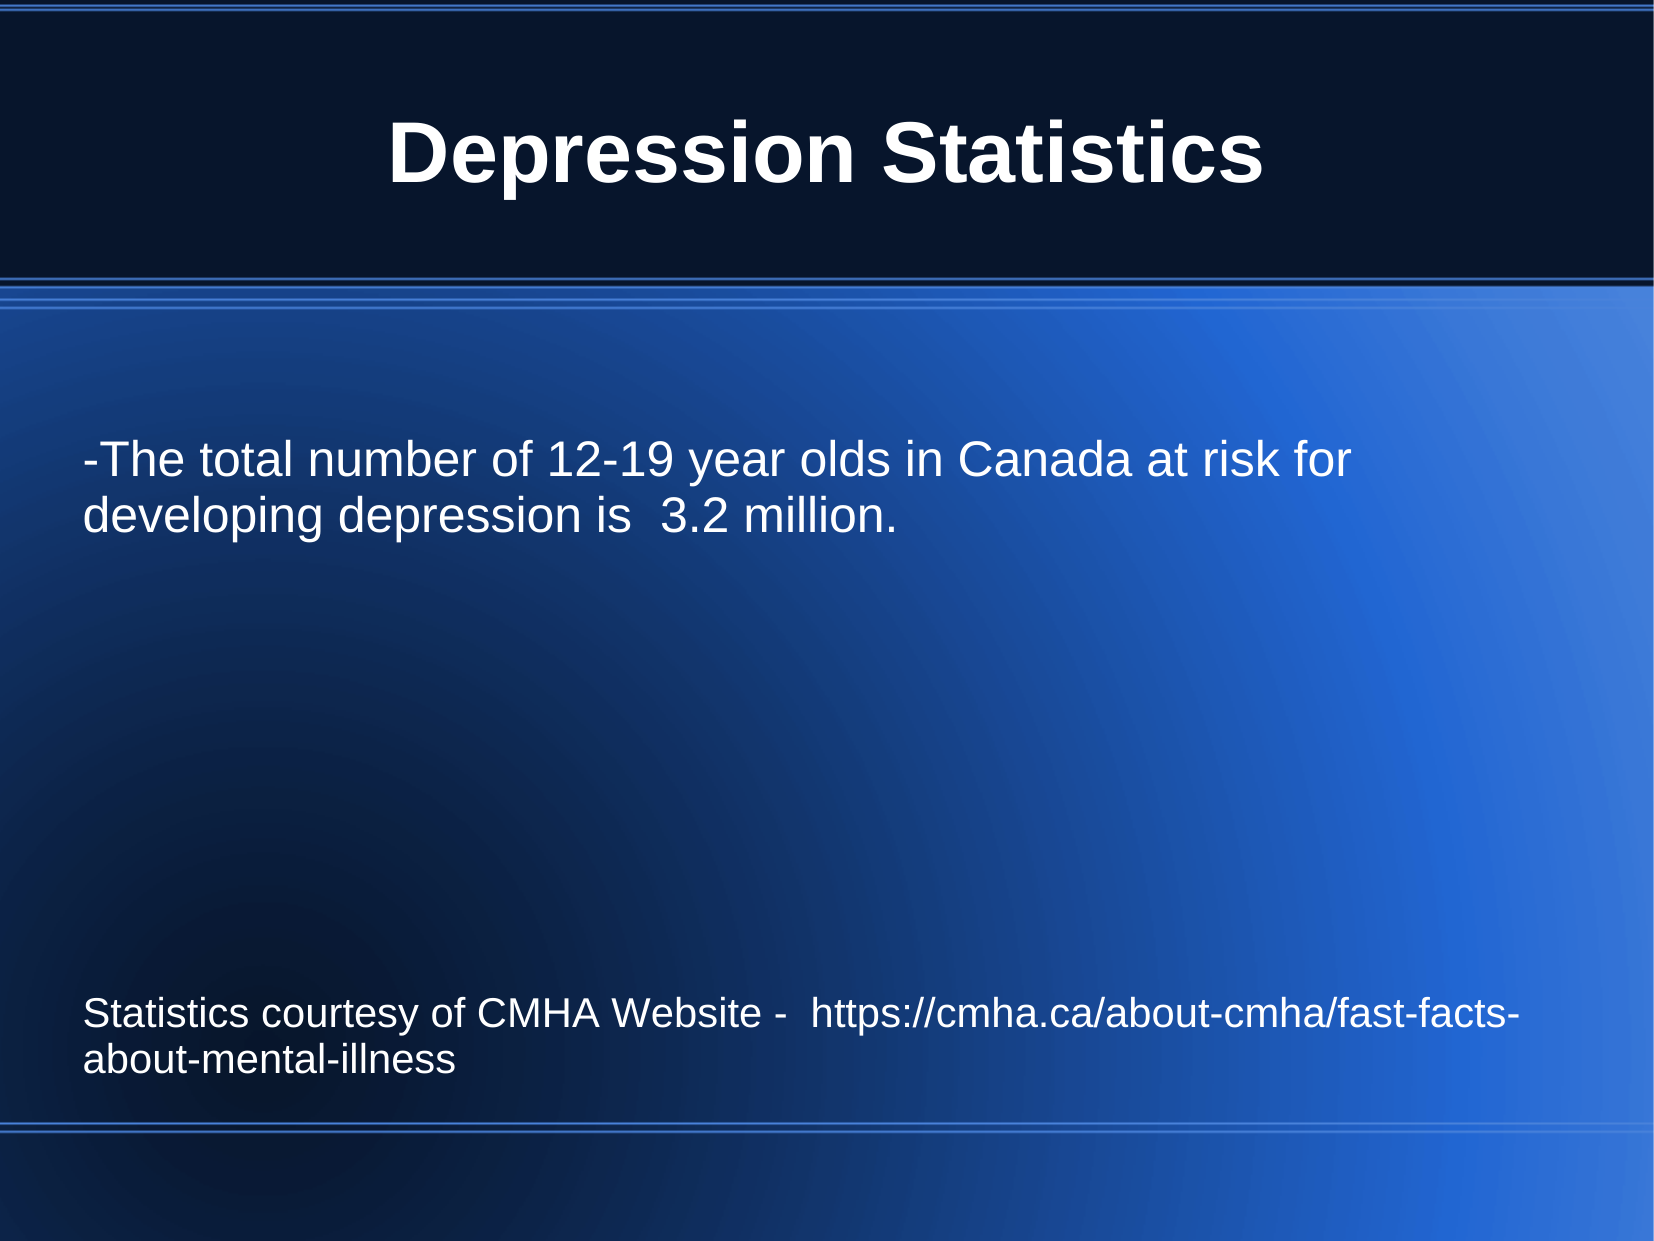

# Depression Statistics
-The total number of 12-19 year olds in Canada at risk for developing depression is 3.2 million.
Statistics courtesy of CMHA Website - https://cmha.ca/about-cmha/fast-facts-about-mental-illness